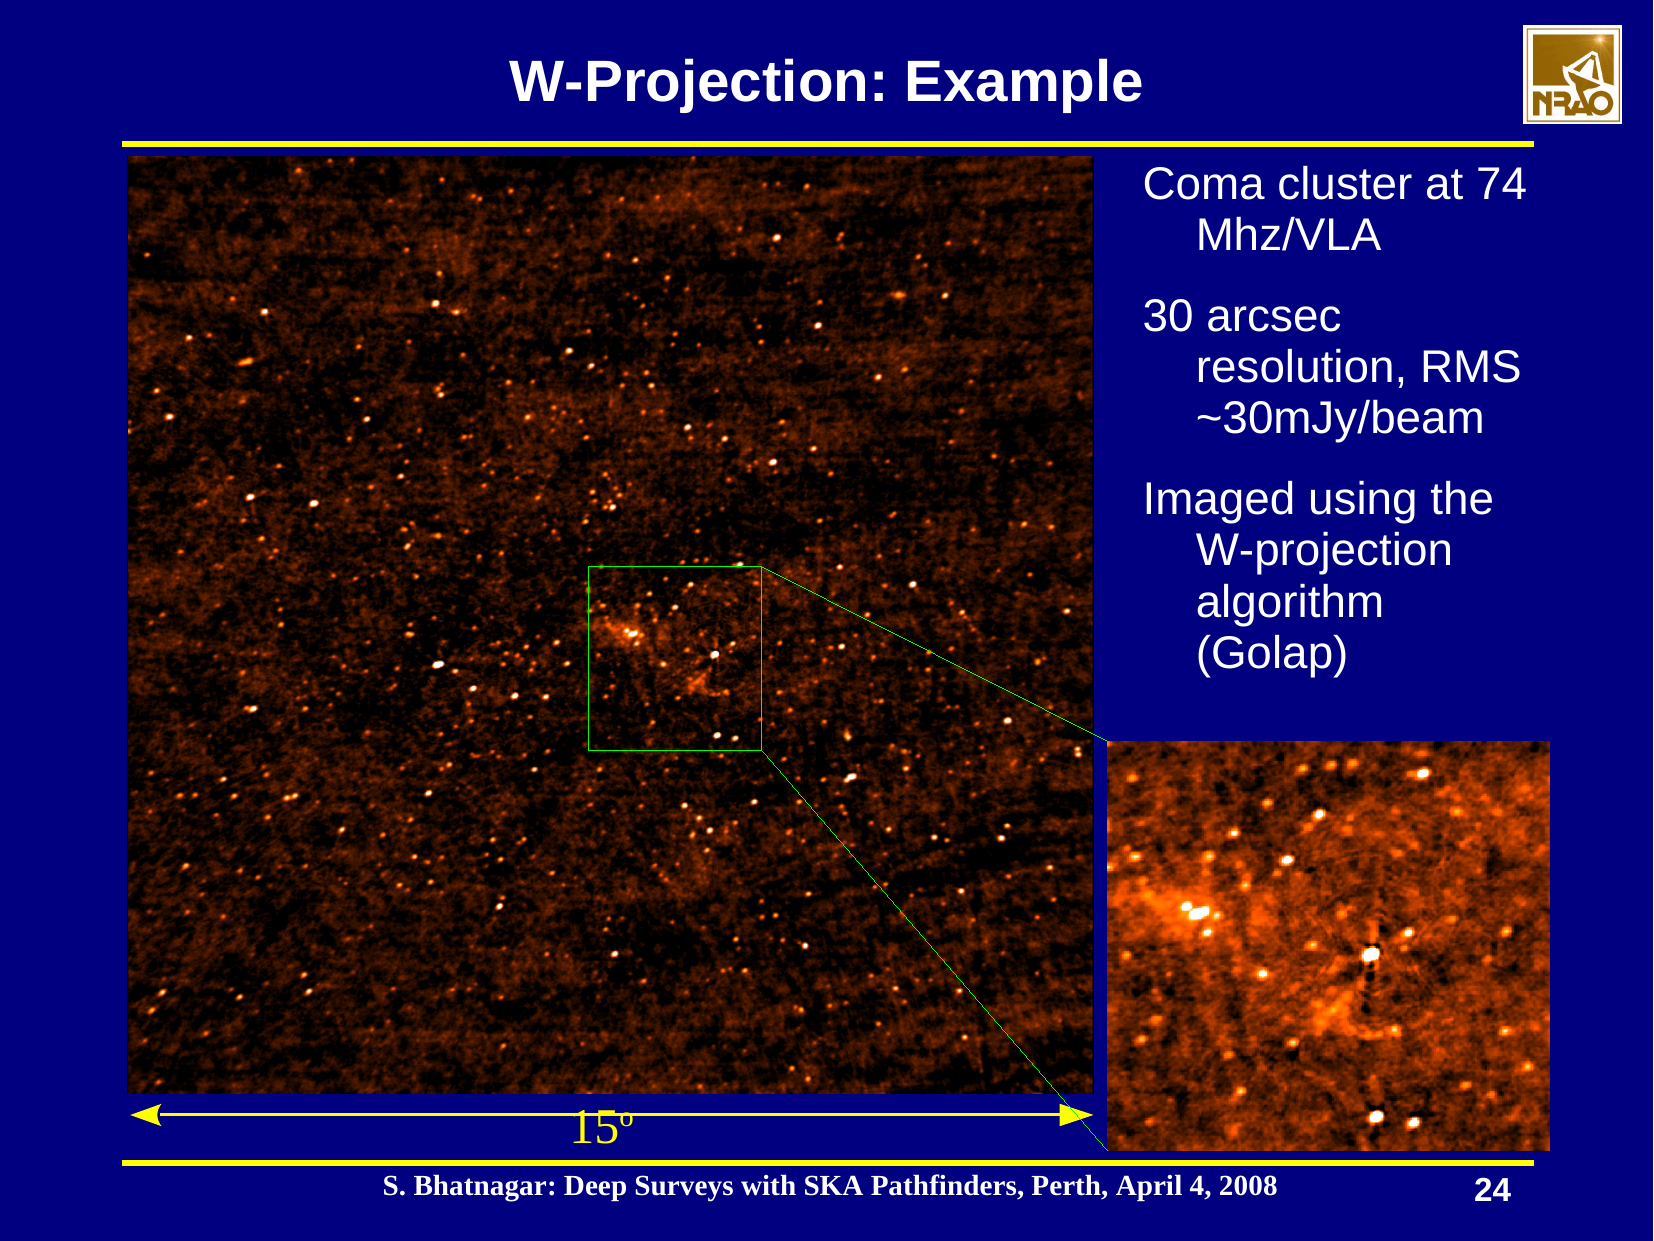

# W-Projection: Example
Coma cluster at 74 Mhz/VLA
30 arcsec resolution, RMS ~30mJy/beam
Imaged using the W-projection algorithm (Golap)
15o